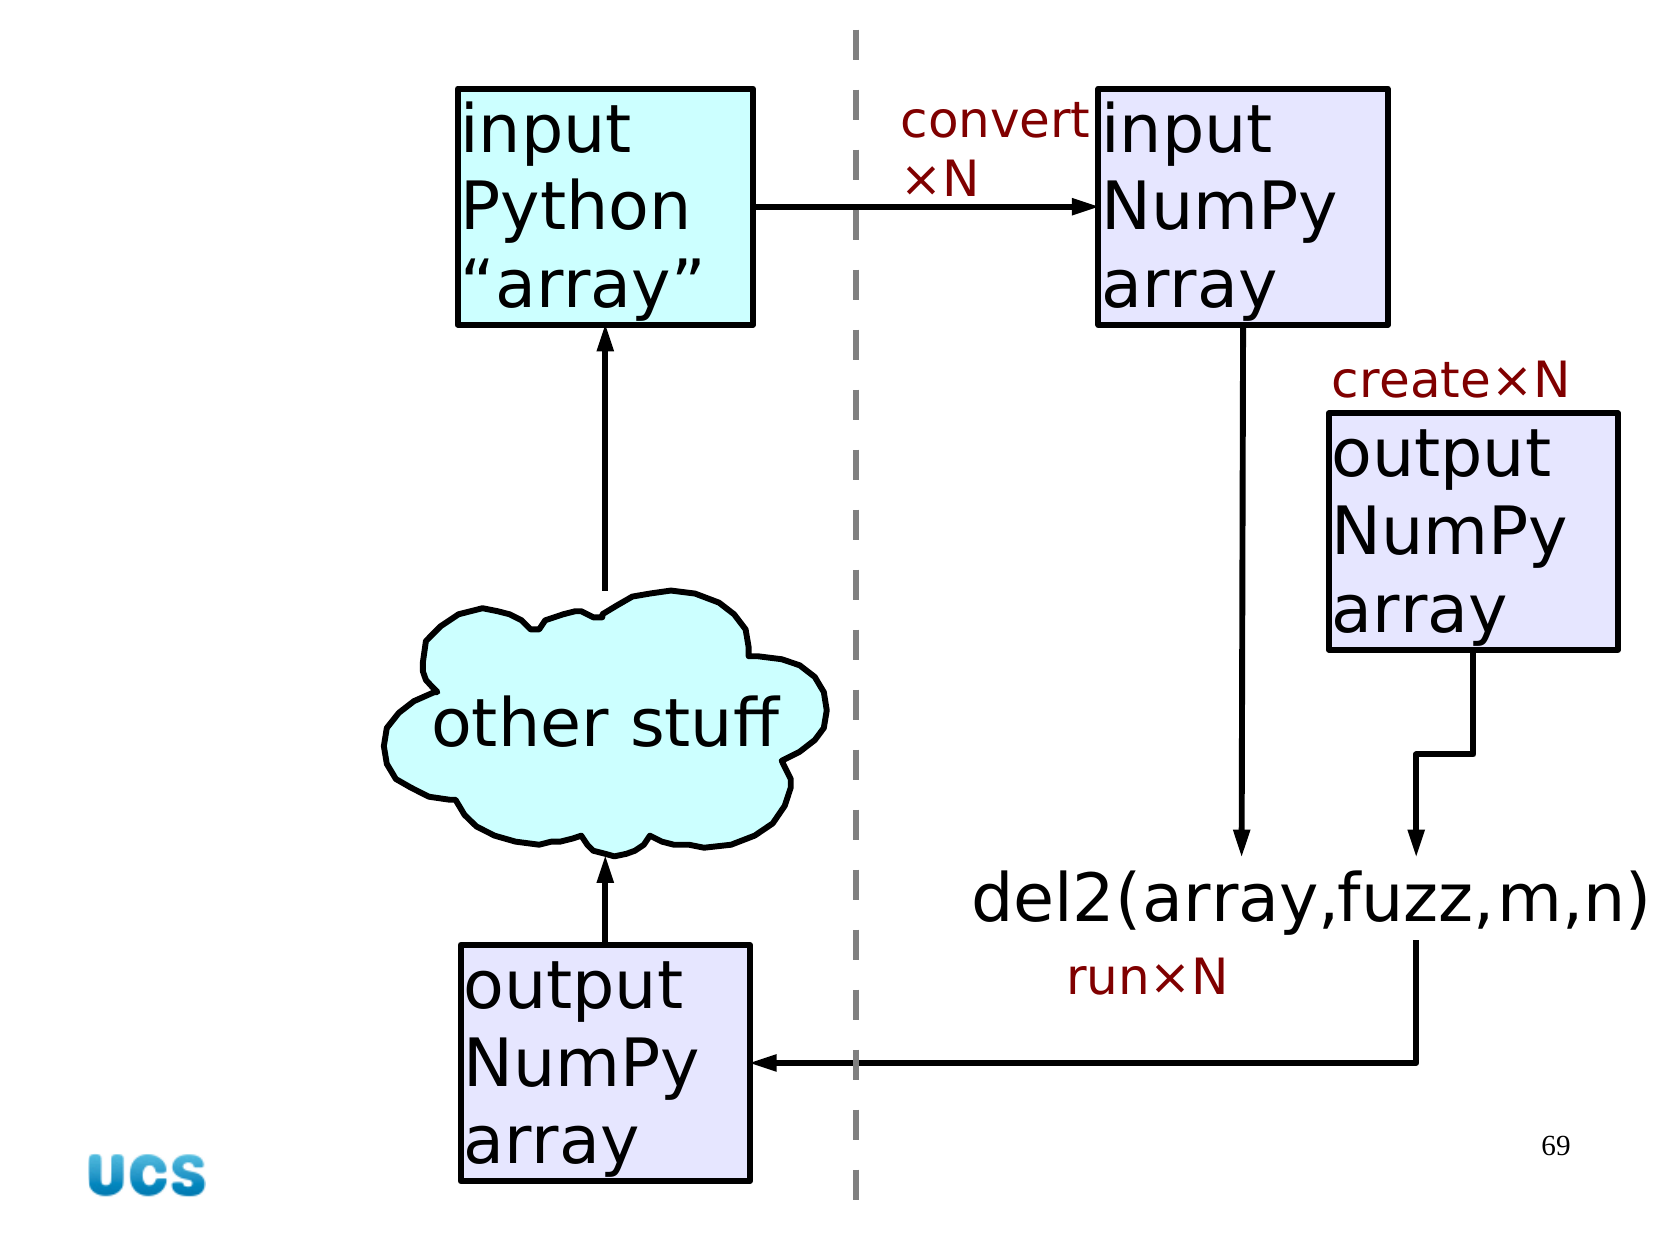

input
Python
“array”
convert
×N
input
NumPy
array
create×N
output
NumPy
array
other stuff
del2(
array,
fuzz,
m,n)
output
NumPy
array
run×N
69